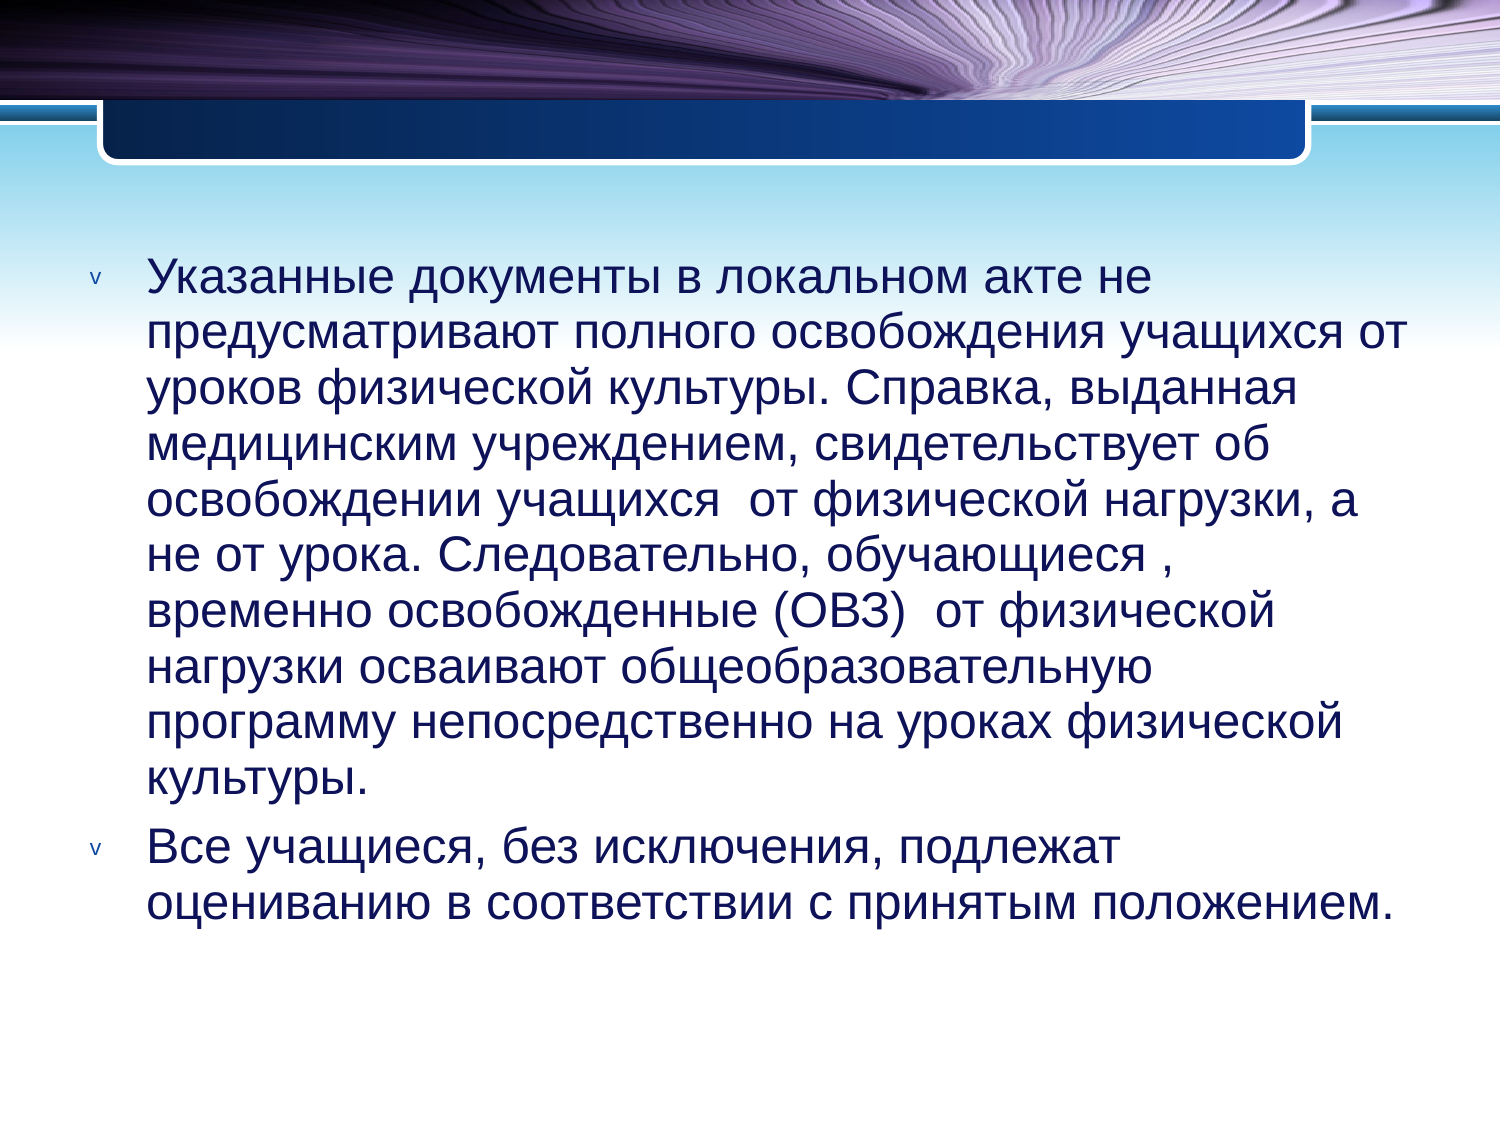

# Указанные документы в локальном акте не предусматривают полного освобождения учащихся от уроков физической культуры. Справка, выданная медицинским учреждением, свидетельствует об освобождении учащихся от физической нагрузки, а не от урока. Следовательно, обучающиеся , временно освобожденные (ОВЗ) от физической нагрузки осваивают общеобразовательную программу непосредственно на уроках физической культуры.
Все учащиеся, без исключения, подлежат оцениванию в соответствии с принятым положением.